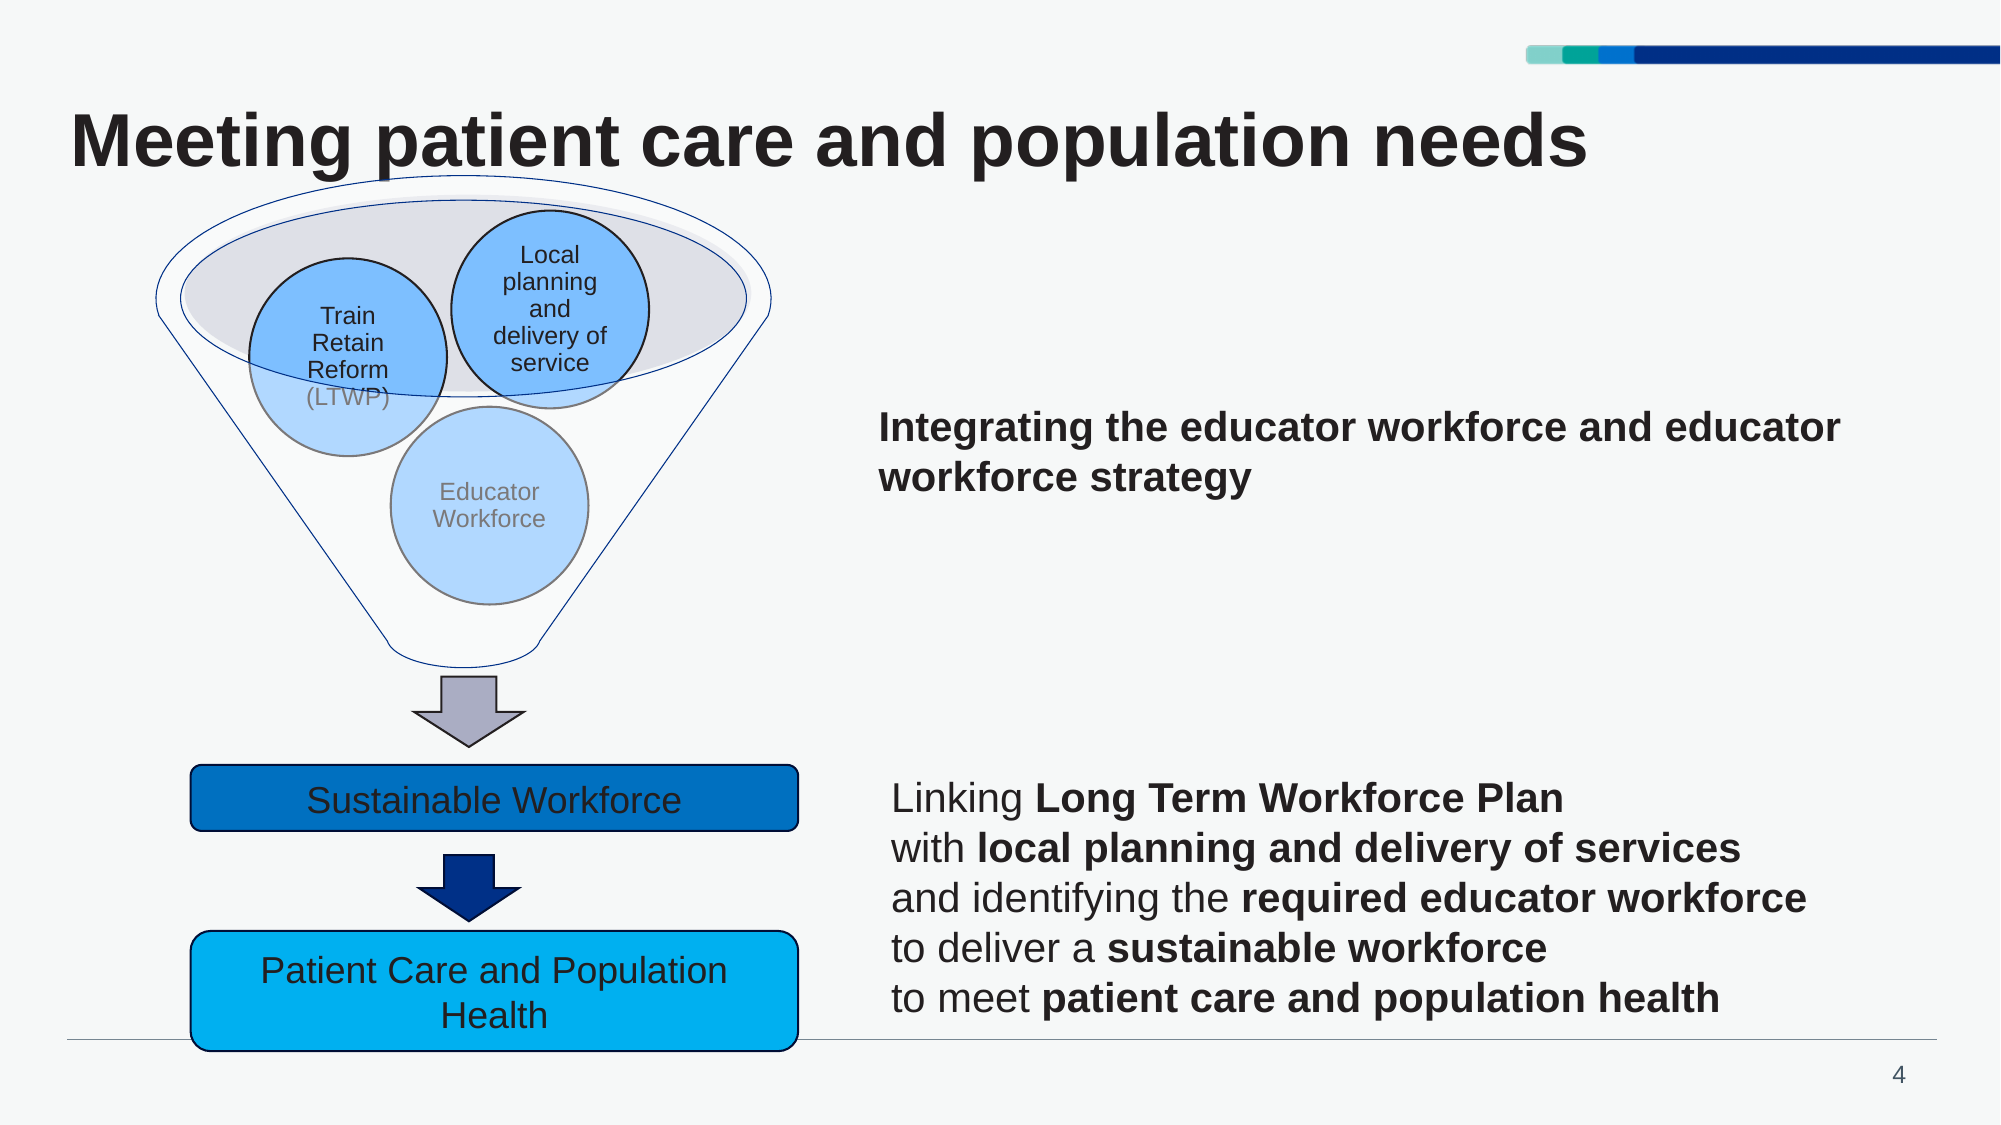

# Meeting patient care and population needs
Local planning and delivery of service
Train Retain Reform (LTWP)
Educator Workforce
Integrating the educator workforce and educator workforce strategy
Linking Long Term Workforce Plan
with local planning and delivery of services
and identifying the required educator workforce
to deliver a sustainable workforce
to meet patient care and population health
Sustainable Workforce
Patient Care and Population Health